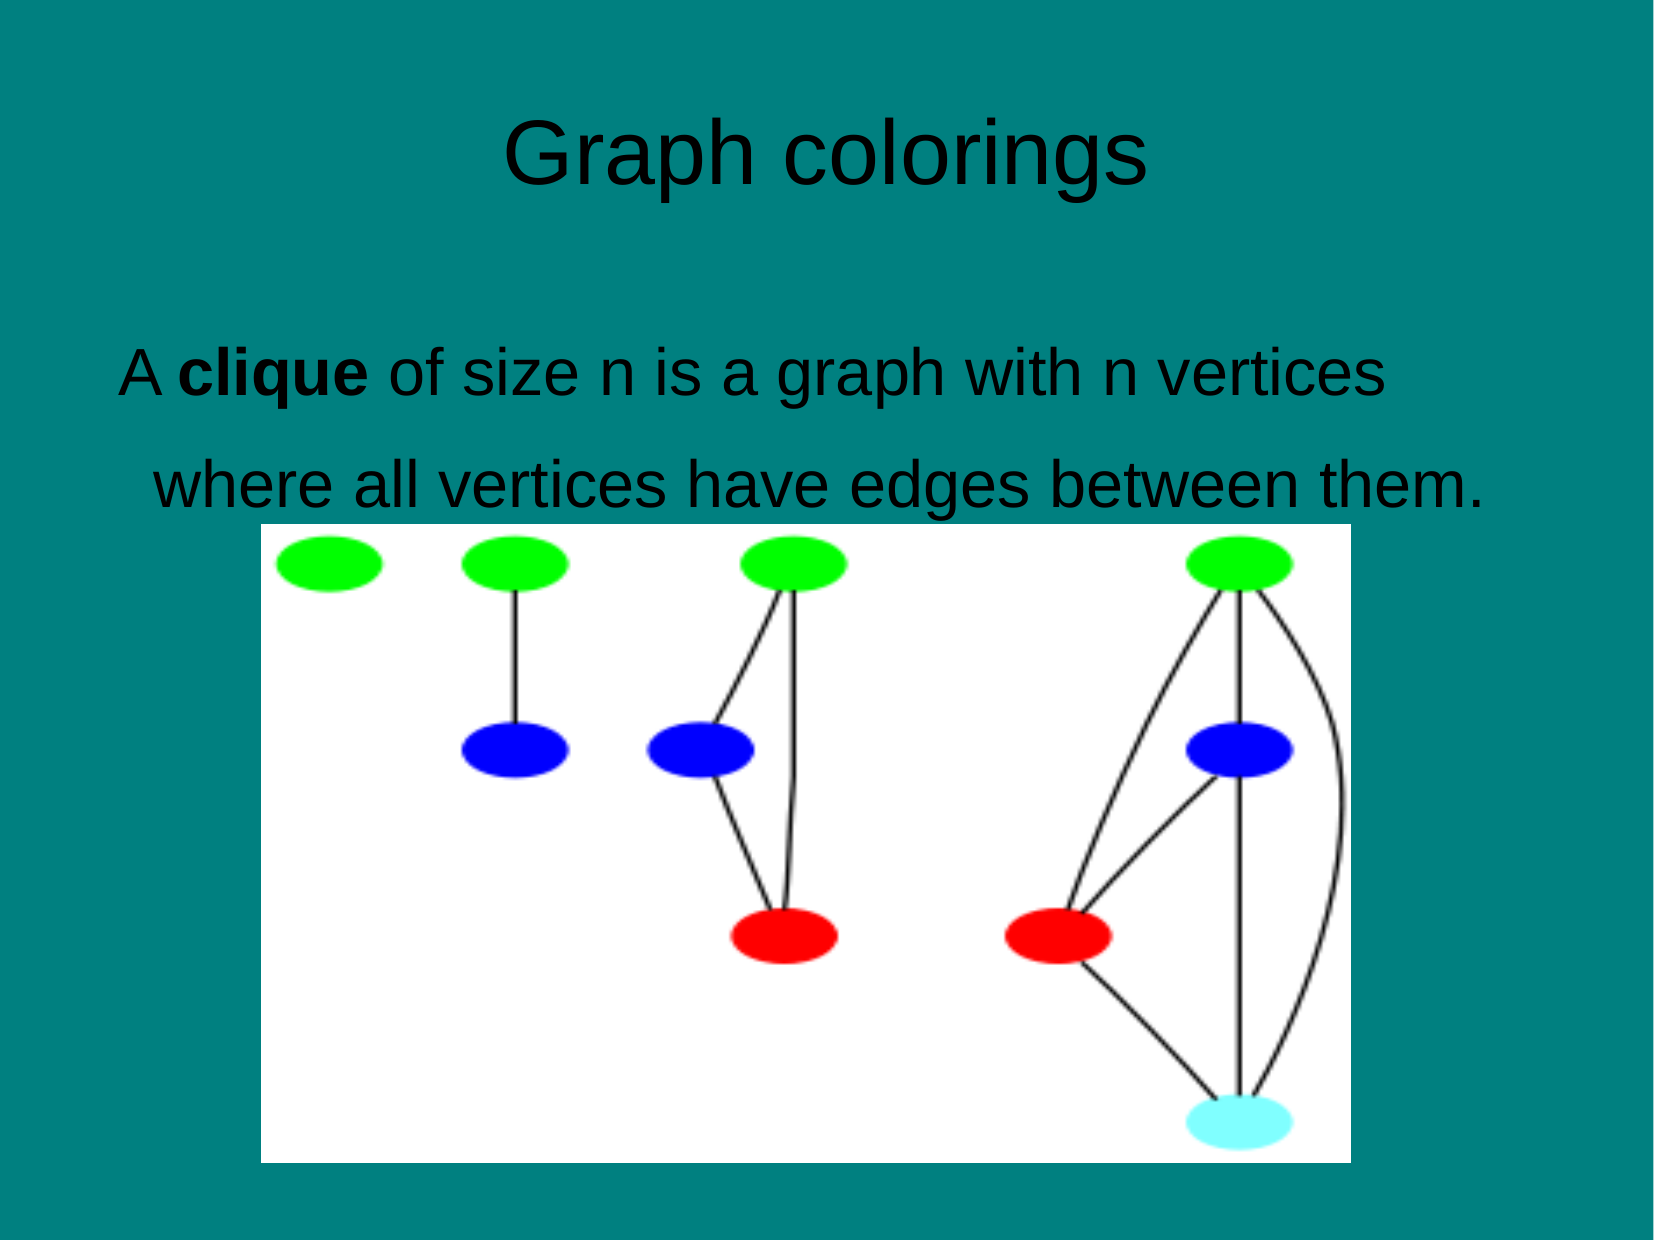

# Graph colorings
A clique of size n is a graph with n vertices where all vertices have edges between them.